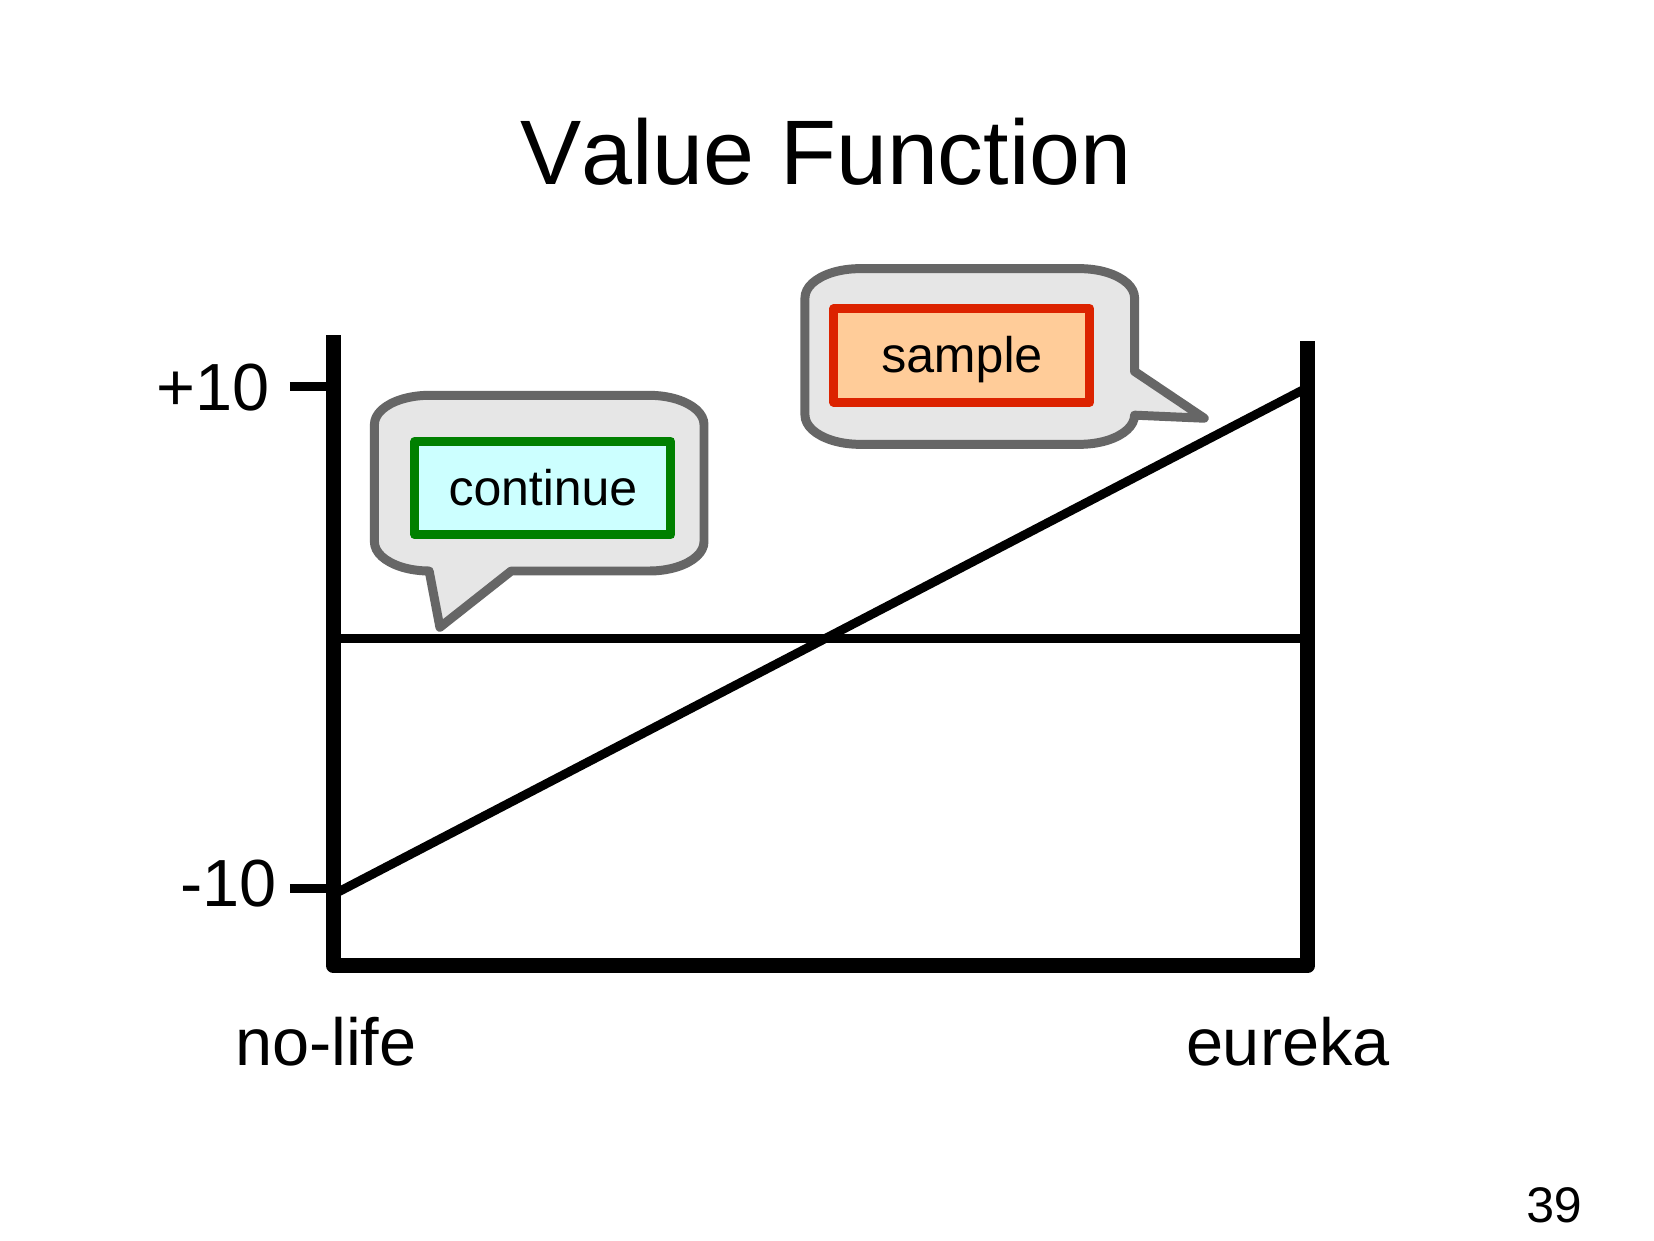

# Value Function
sample
+10
continue
-10
no-life
eureka